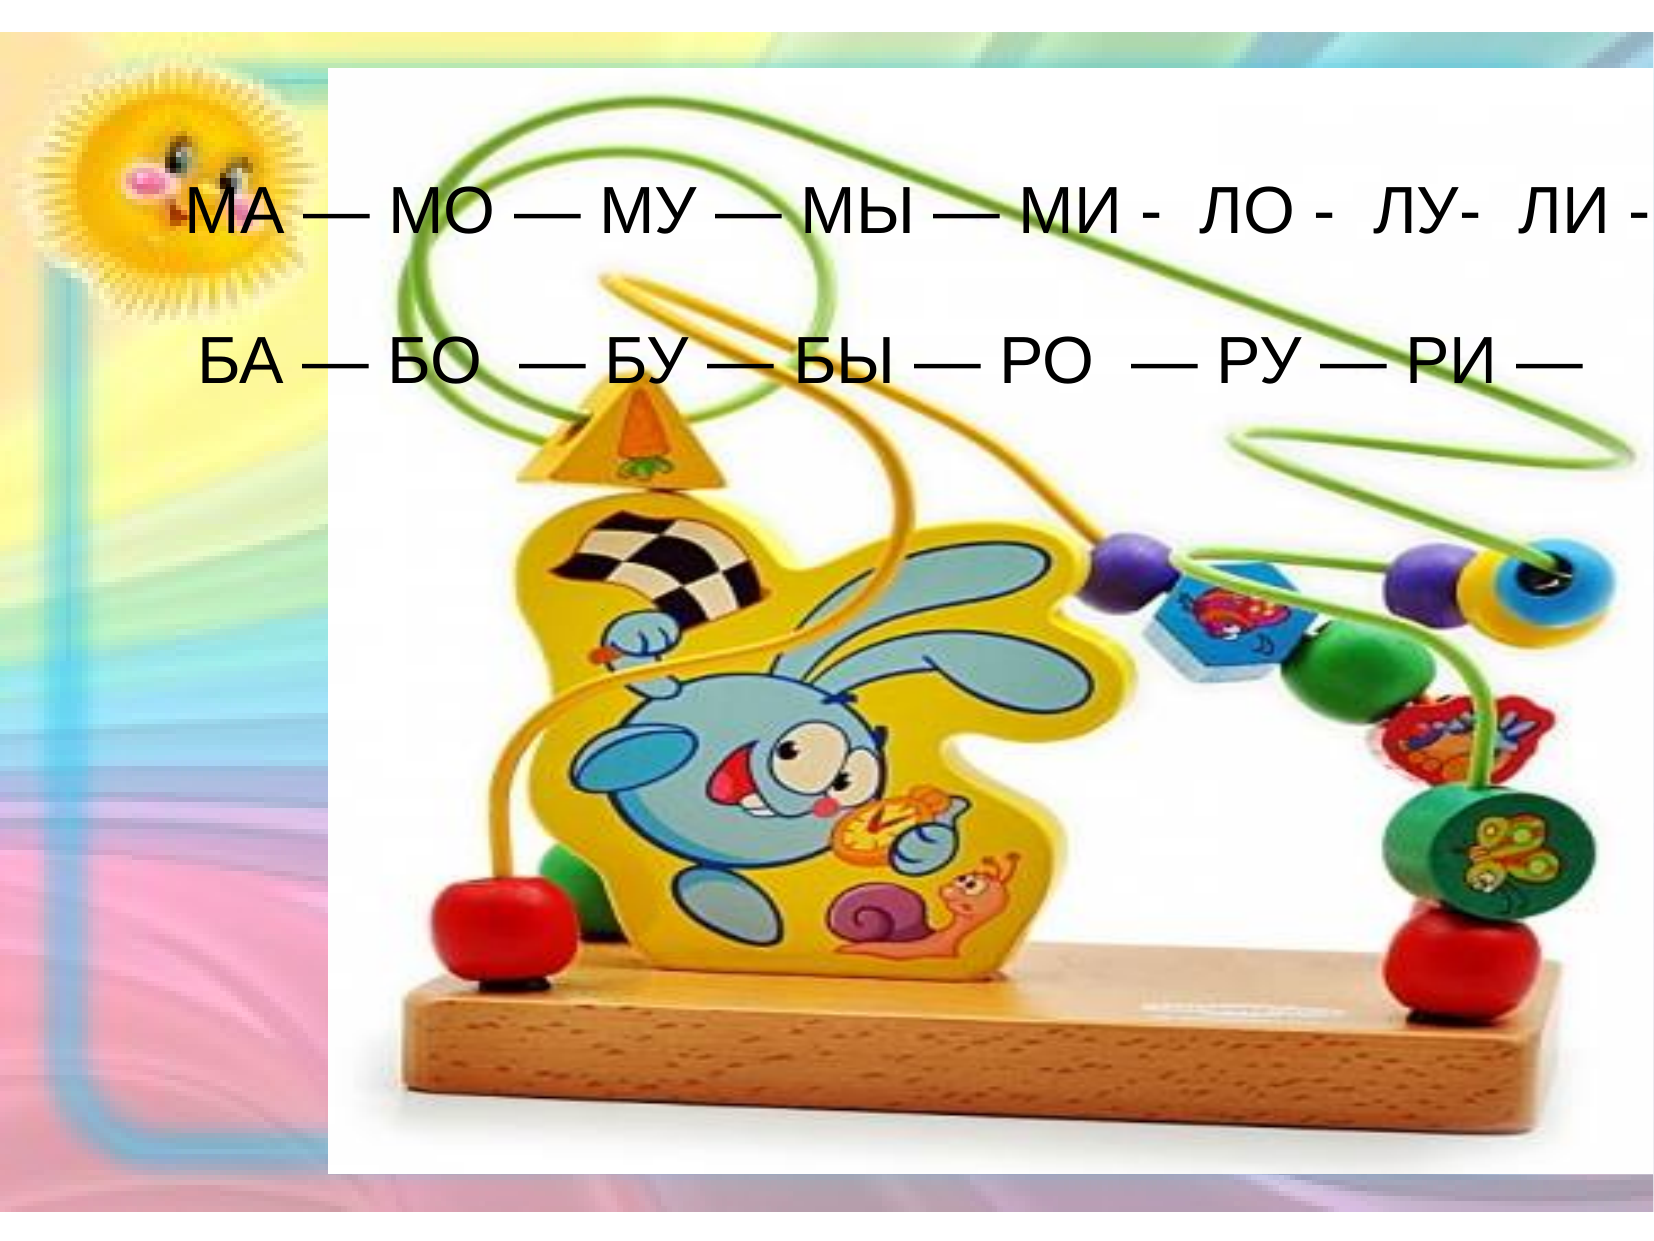

#
 МА — МО — МУ — МЫ — МИ - ЛО - ЛУ- ЛИ -
БА — БО — БУ — БЫ — РО — РУ — РИ —